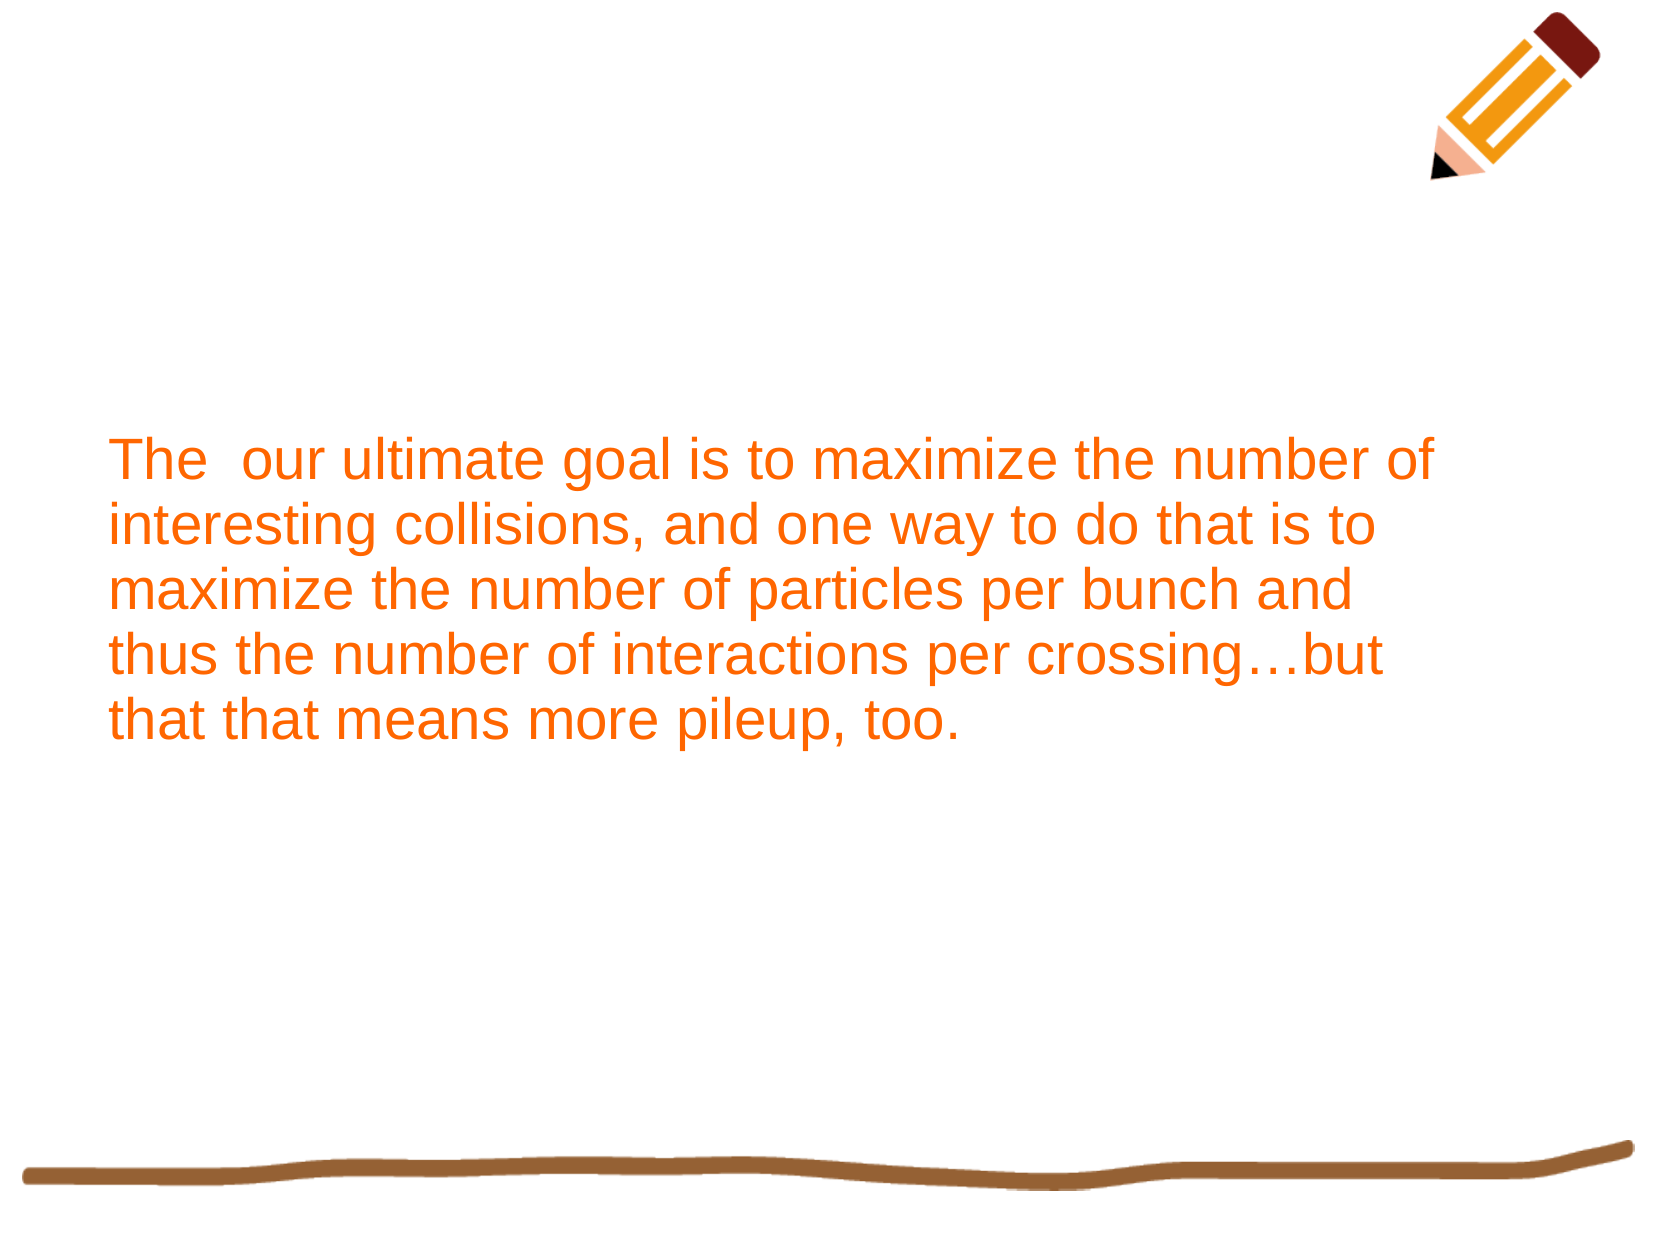

# The our ultimate goal is to maximize the number of interesting collisions, and one way to do that is to maximize the number of particles per bunch and thus the number of interactions per crossing…but that that means more pileup, too.